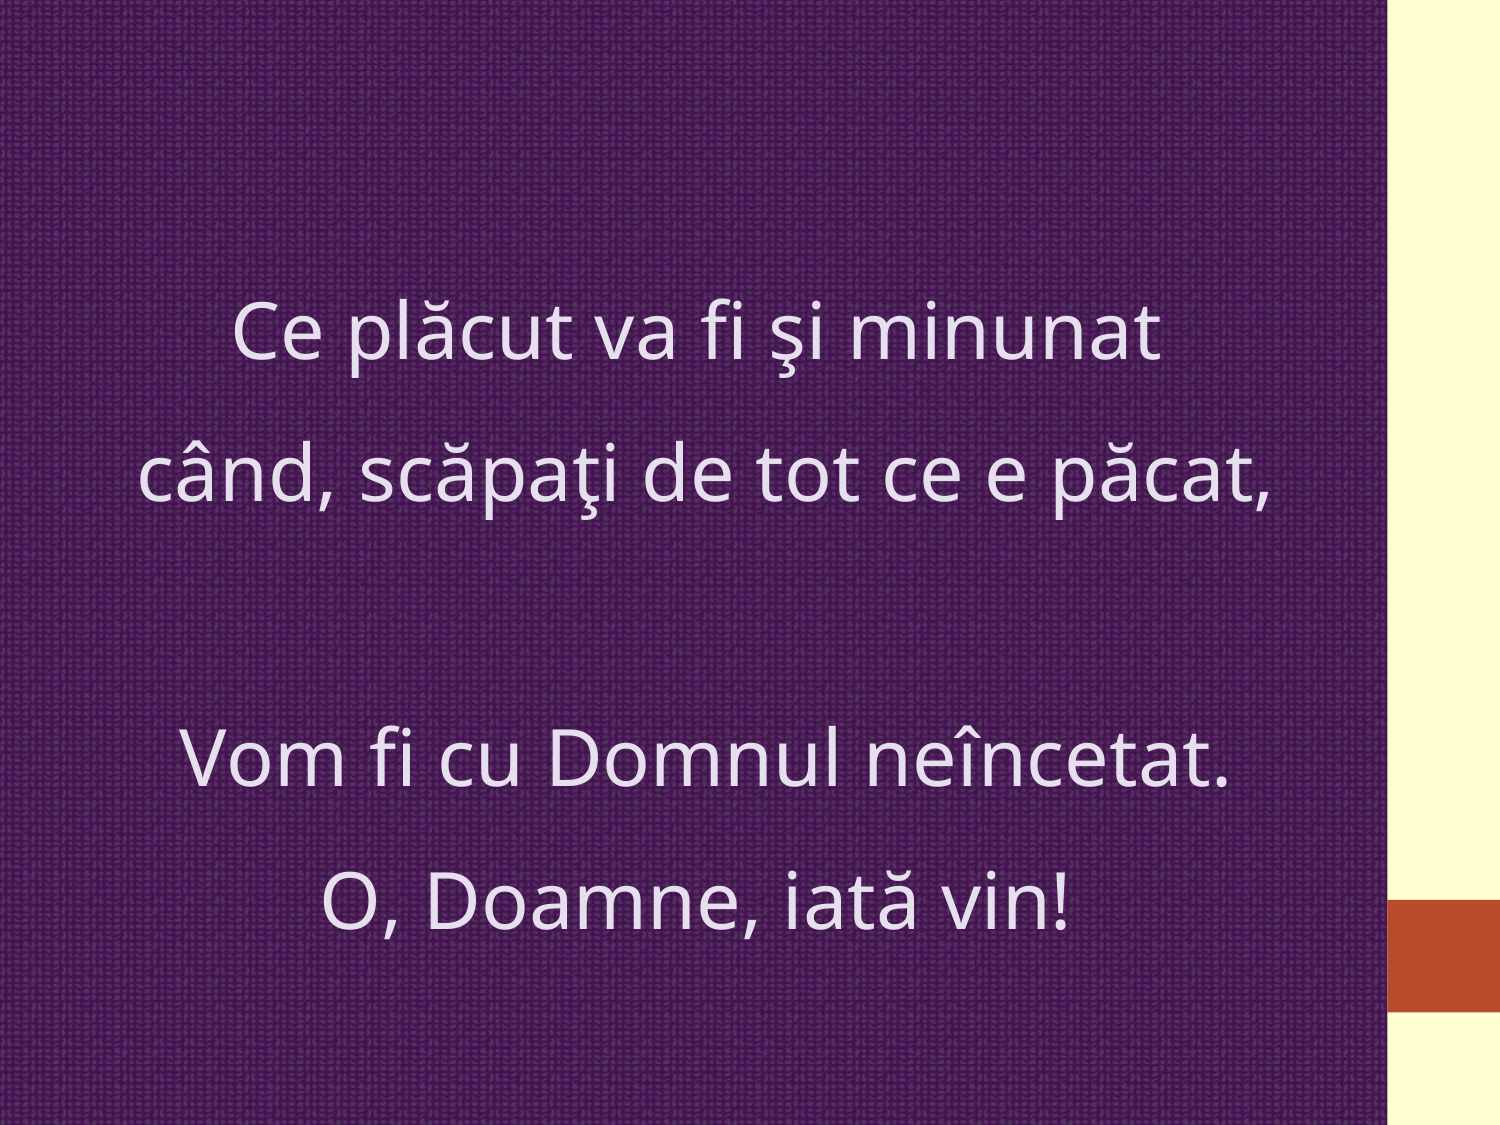

Ce plăcut va fi şi minunat când, scăpaţi de tot ce e păcat,
Vom fi cu Domnul neîncetat.
O, Doamne, iată vin!